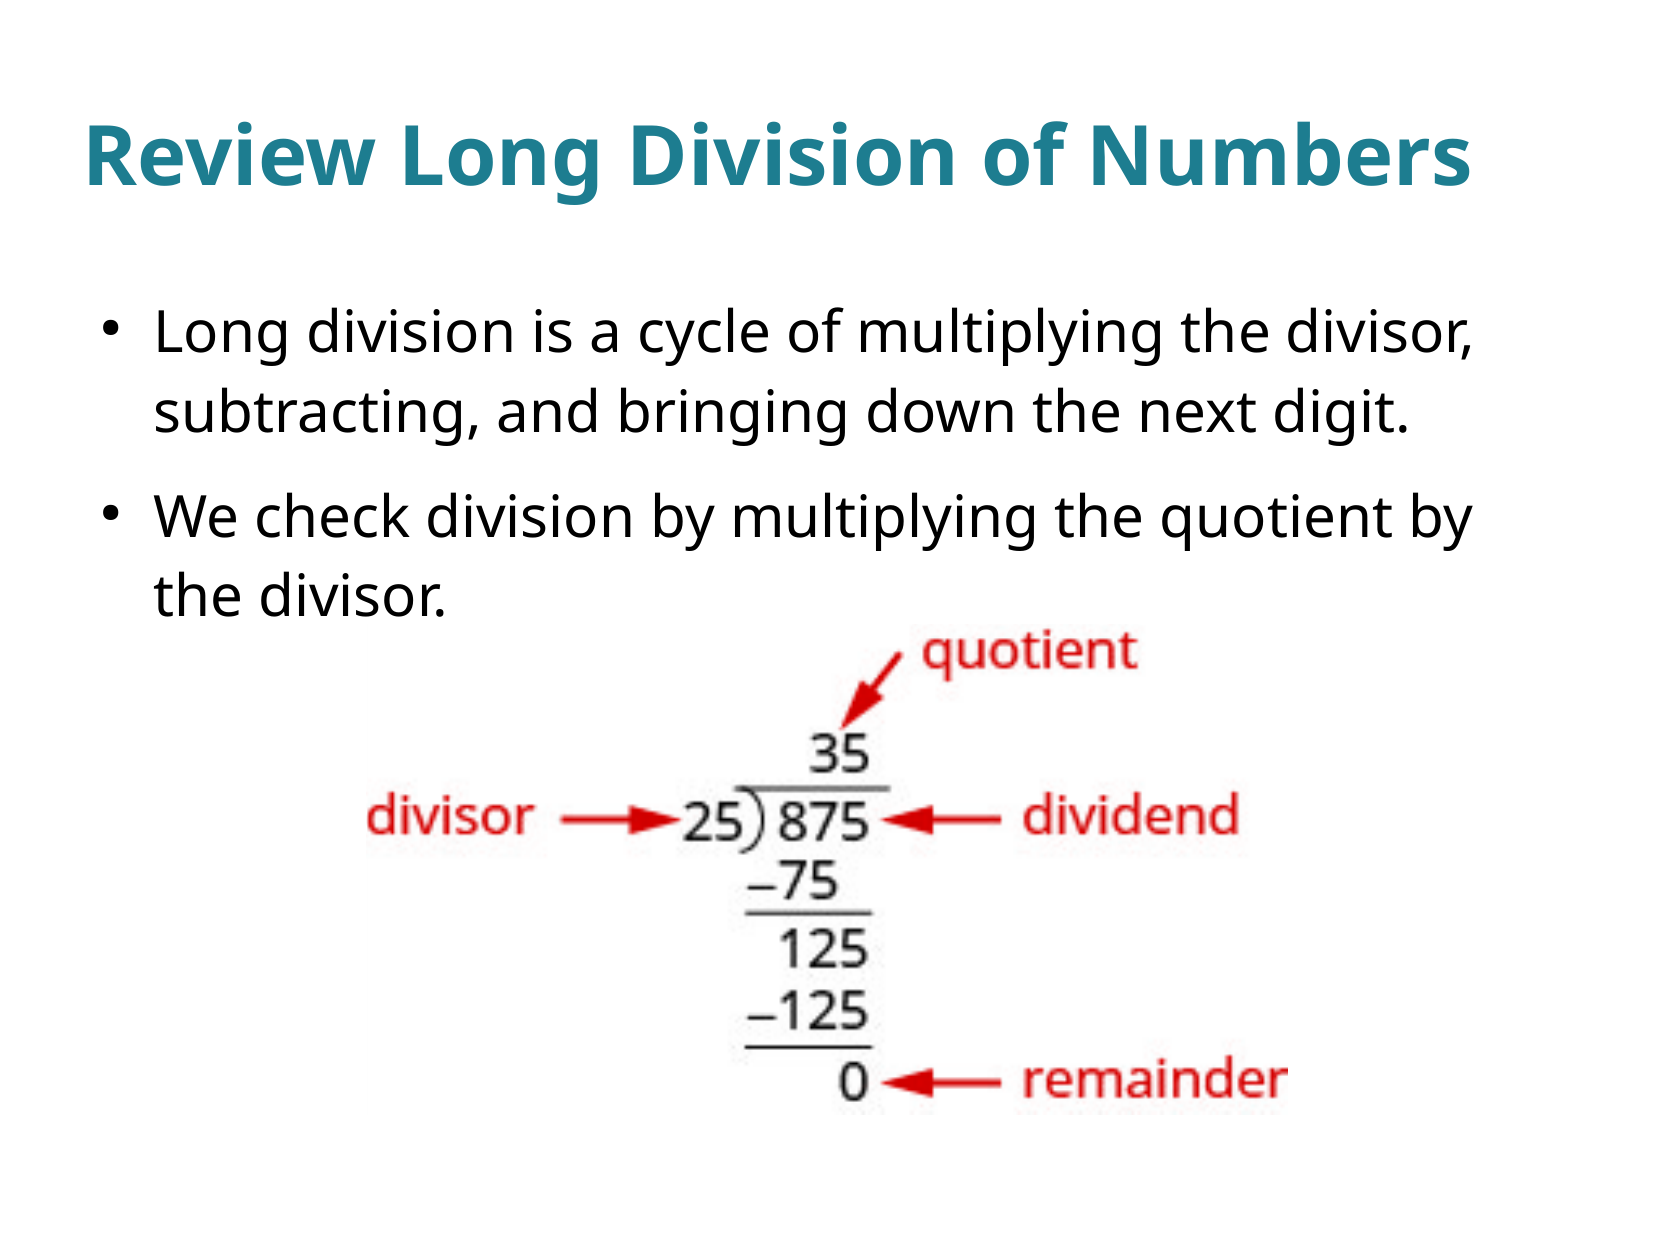

# Review Long Division of Numbers
Long division is a cycle of multiplying the divisor, subtracting, and bringing down the next digit.
We check division by multiplying the quotient by the divisor.